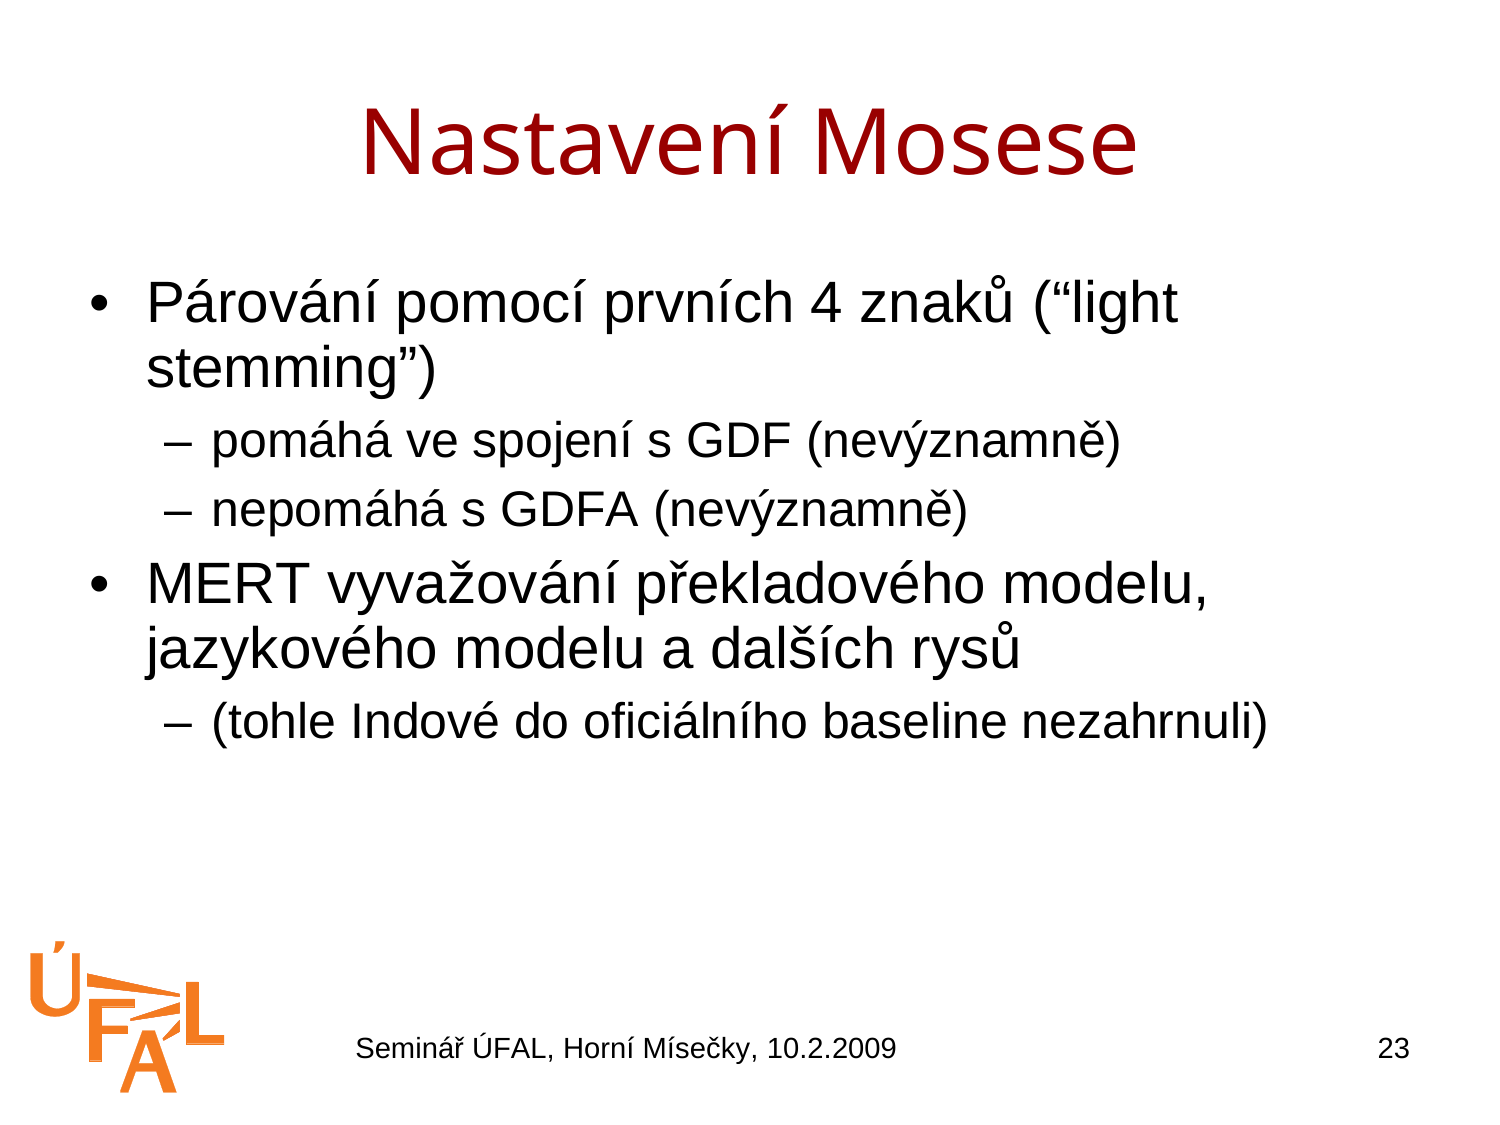

# Nastavení Mosese
Párování pomocí prvních 4 znaků (“light stemming”)
pomáhá ve spojení s GDF (nevýznamně)
nepomáhá s GDFA (nevýznamně)
MERT vyvažování překladového modelu, jazykového modelu a dalších rysů
(tohle Indové do oficiálního baseline nezahrnuli)
Seminář ÚFAL, Horní Mísečky, 10.2.2009
23